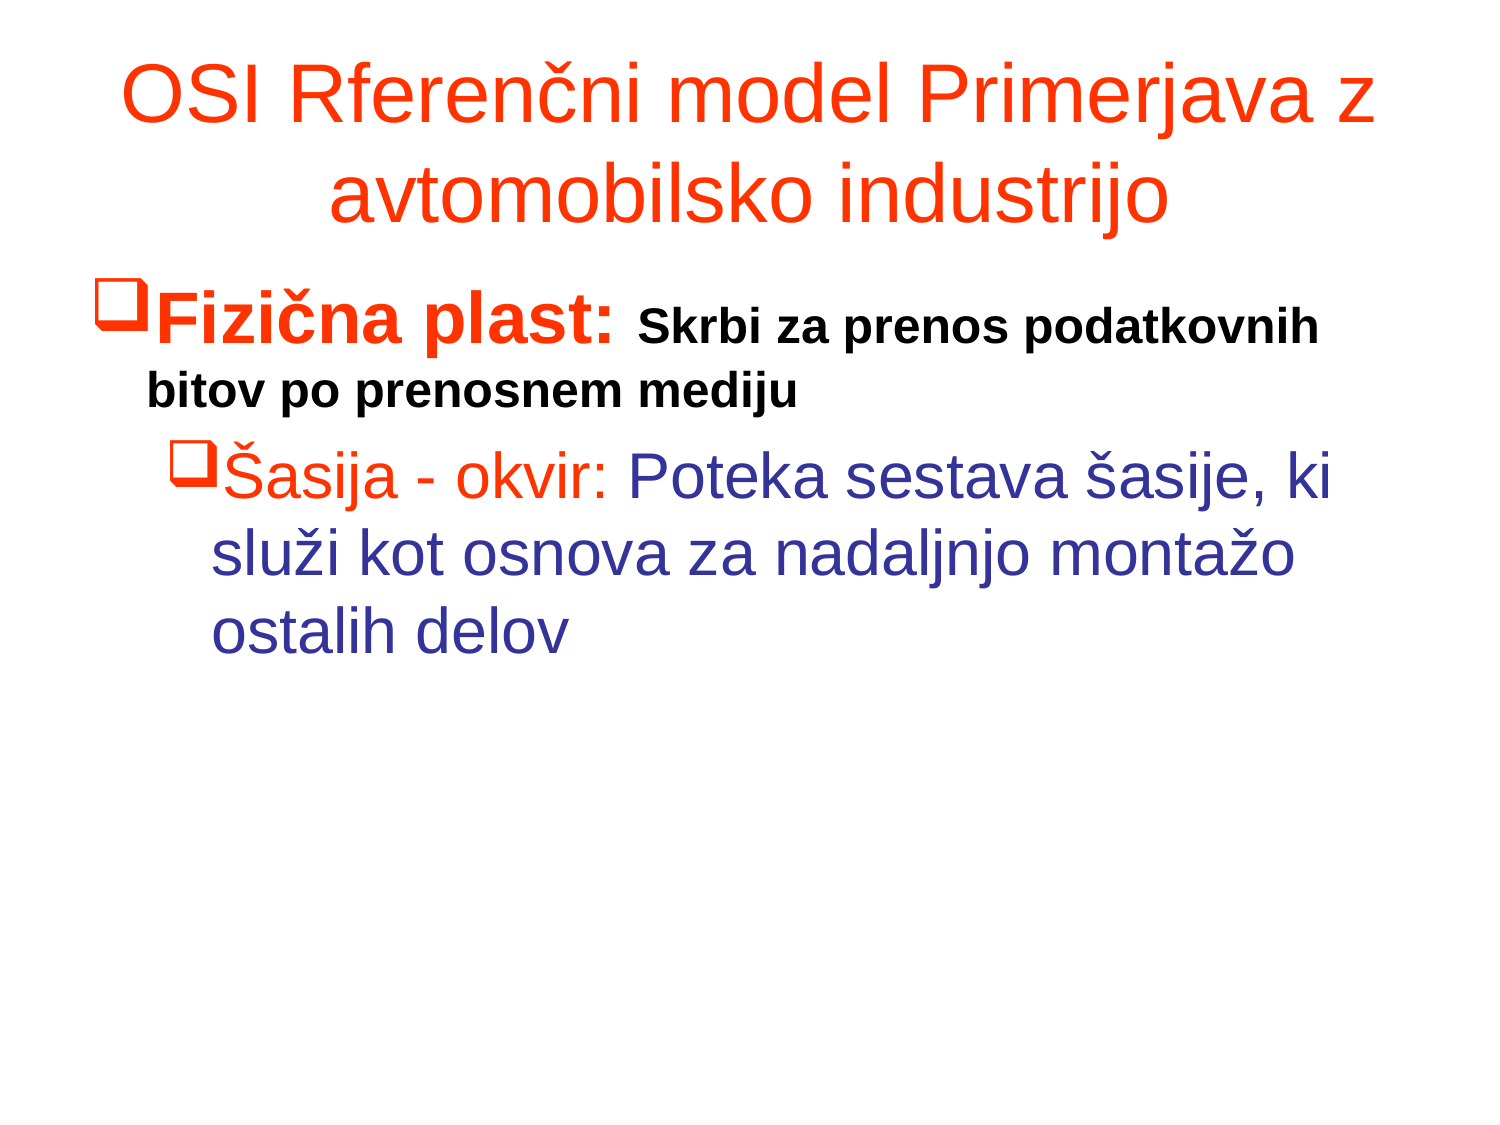

# OSI Rferenčni model Primerjava z avtomobilsko industrijo
Fizična plast: Skrbi za prenos podatkovnih bitov po prenosnem mediju
Šasija - okvir: Poteka sestava šasije, ki služi kot osnova za nadaljnjo montažo ostalih delov